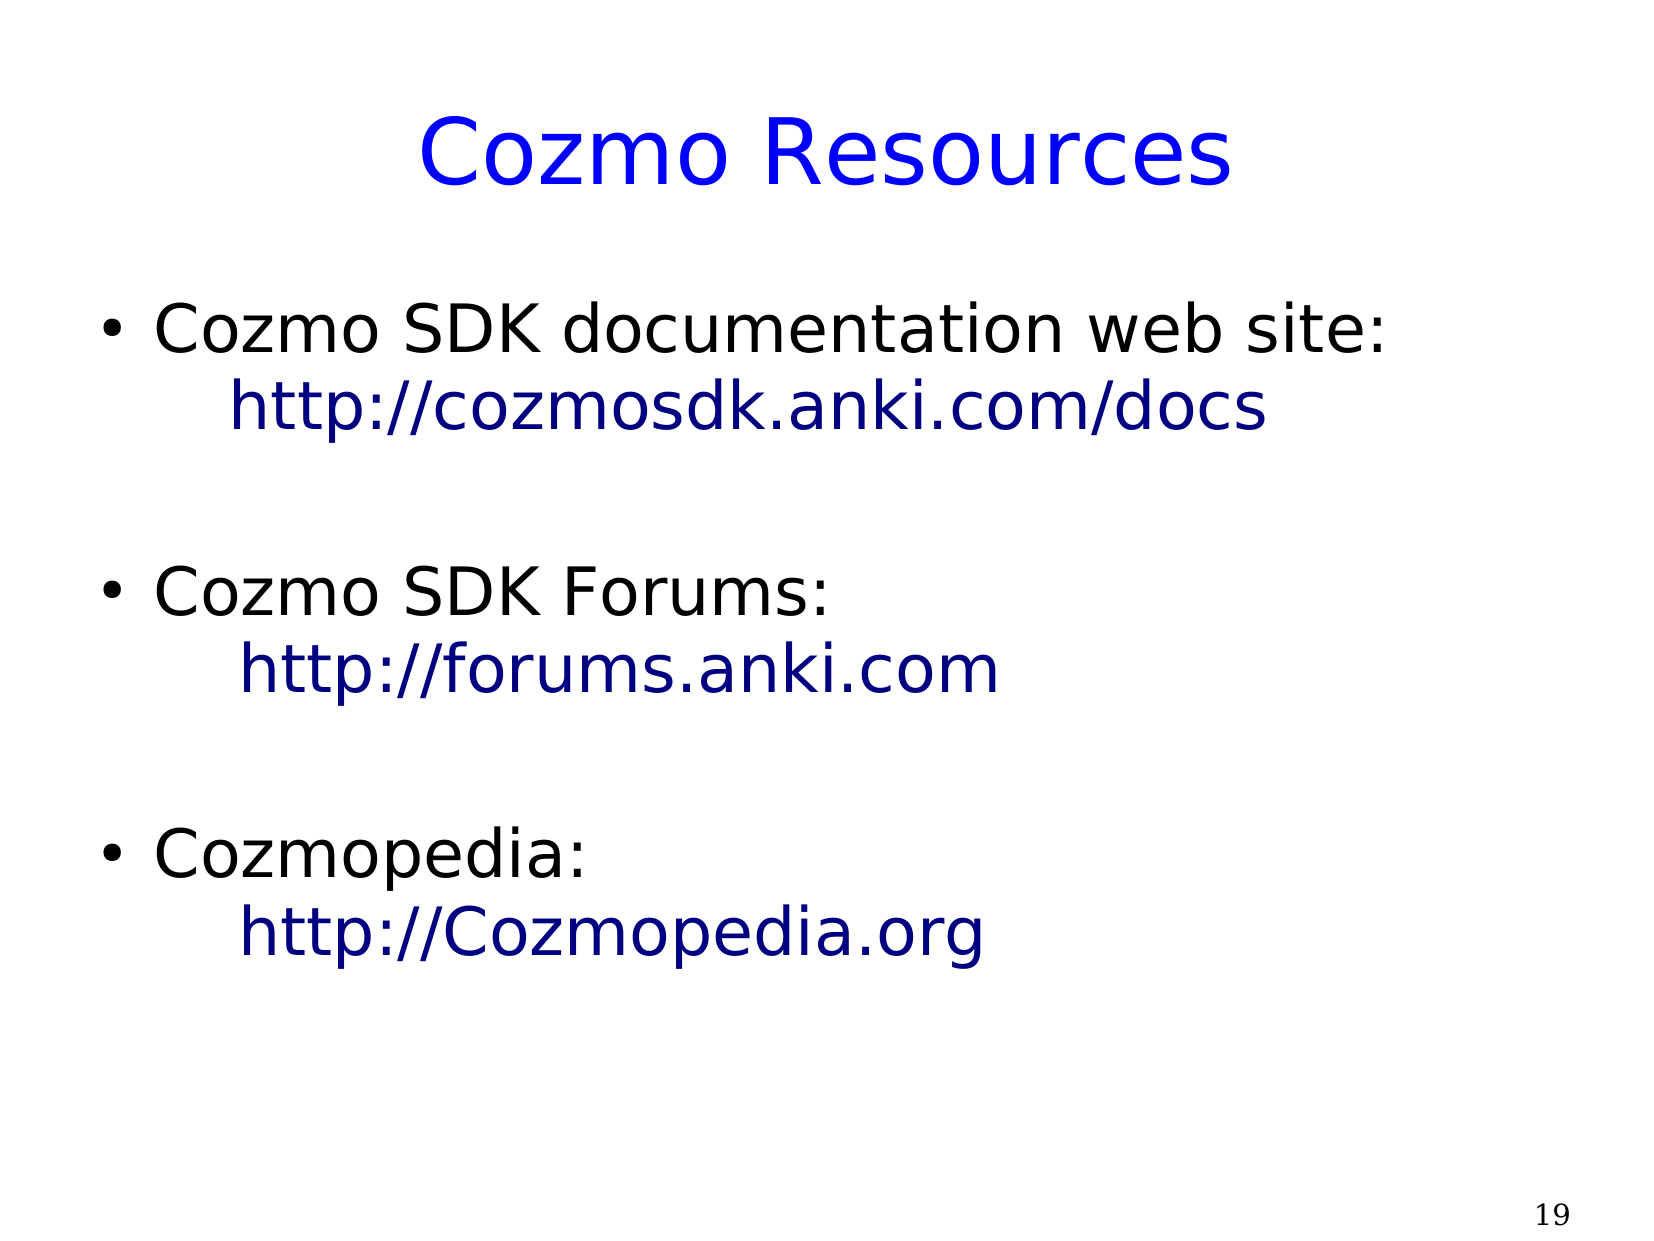

# Cozmo Resources
Cozmo SDK documentation web site:
	http://cozmosdk.anki.com/docs
Cozmo SDK Forums:
 http://forums.anki.com
Cozmopedia:
 http://Cozmopedia.org
19